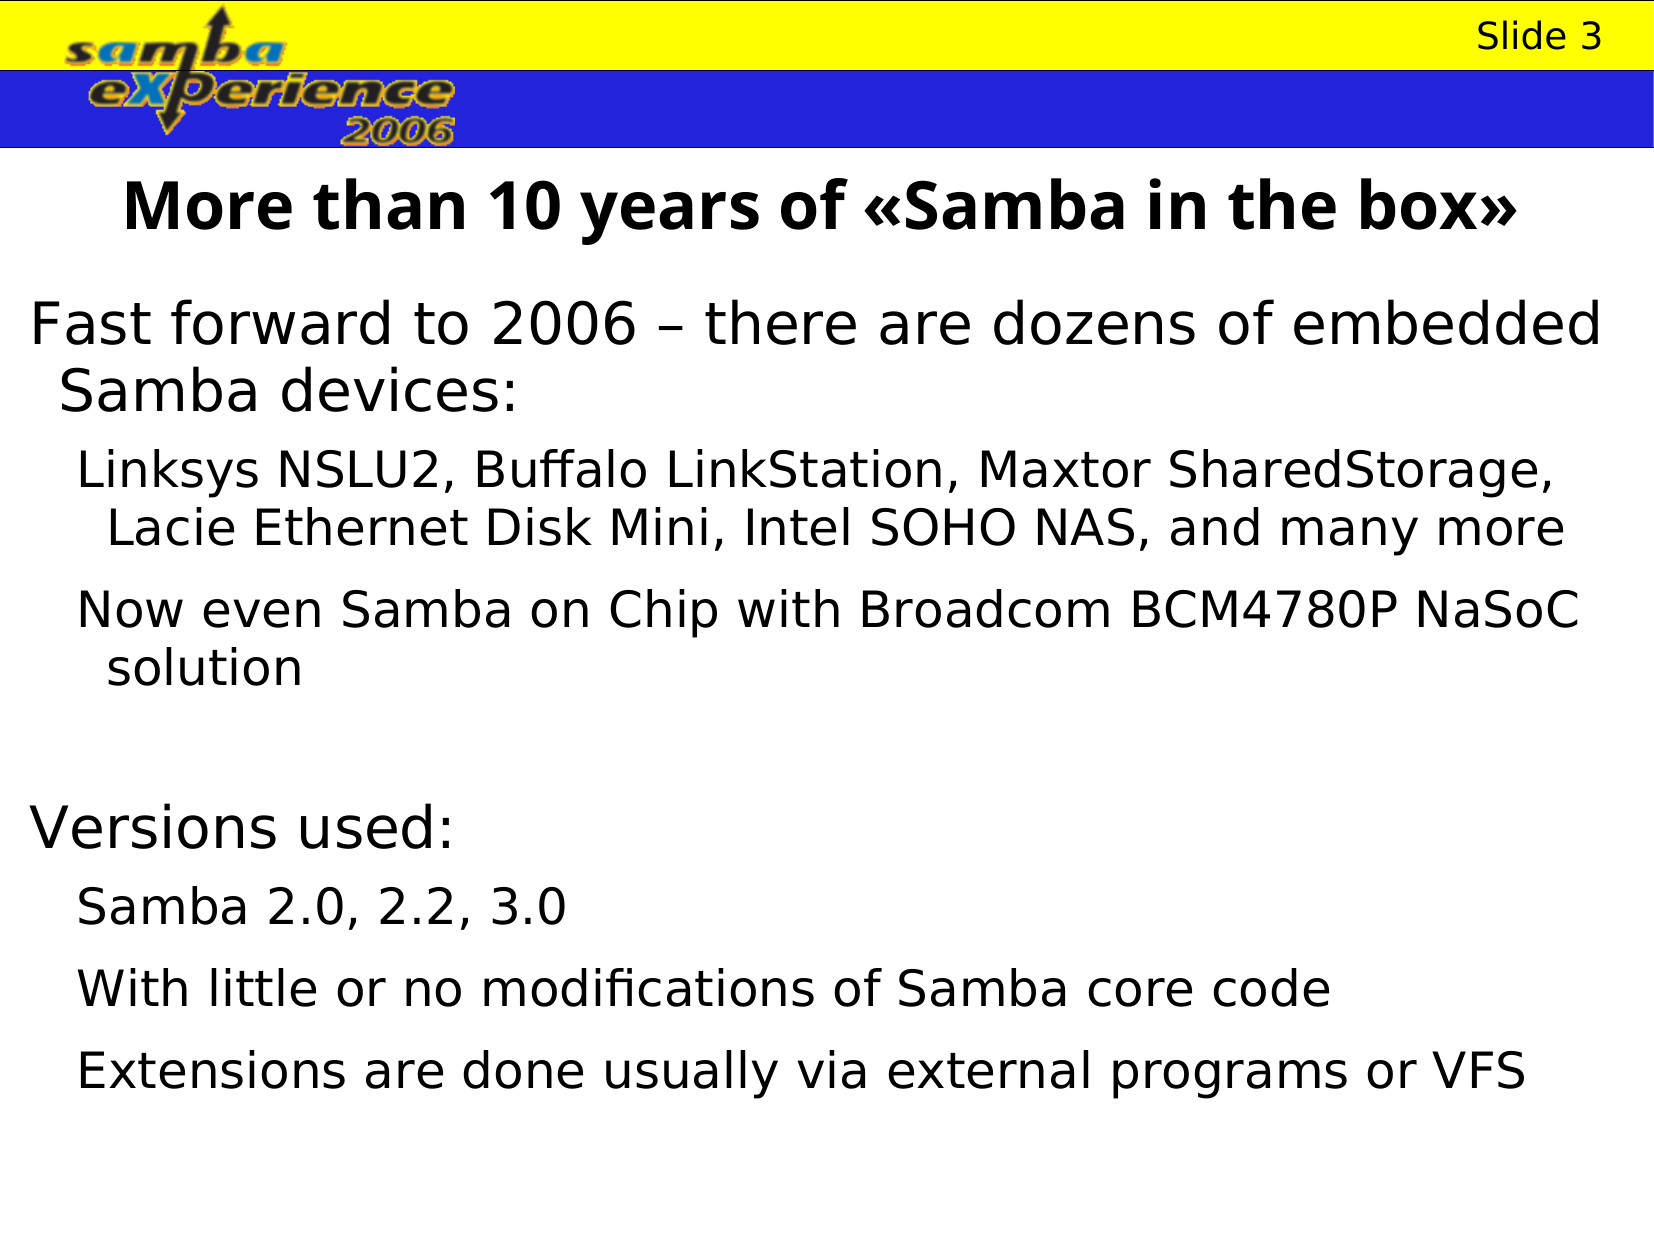

# More than 10 years of «Samba in the box»
Fast forward to 2006 – there are dozens of embedded Samba devices:
Linksys NSLU2, Buffalo LinkStation, Maxtor SharedStorage,
Lacie Ethernet Disk Mini, Intel SOHO NAS, and many more
Now even Samba on Chip with Broadcom BCM4780P NaSoC solution
Versions used:
Samba 2.0, 2.2, 3.0
With little or no modifications of Samba core code
Extensions are done usually via external programs or VFS